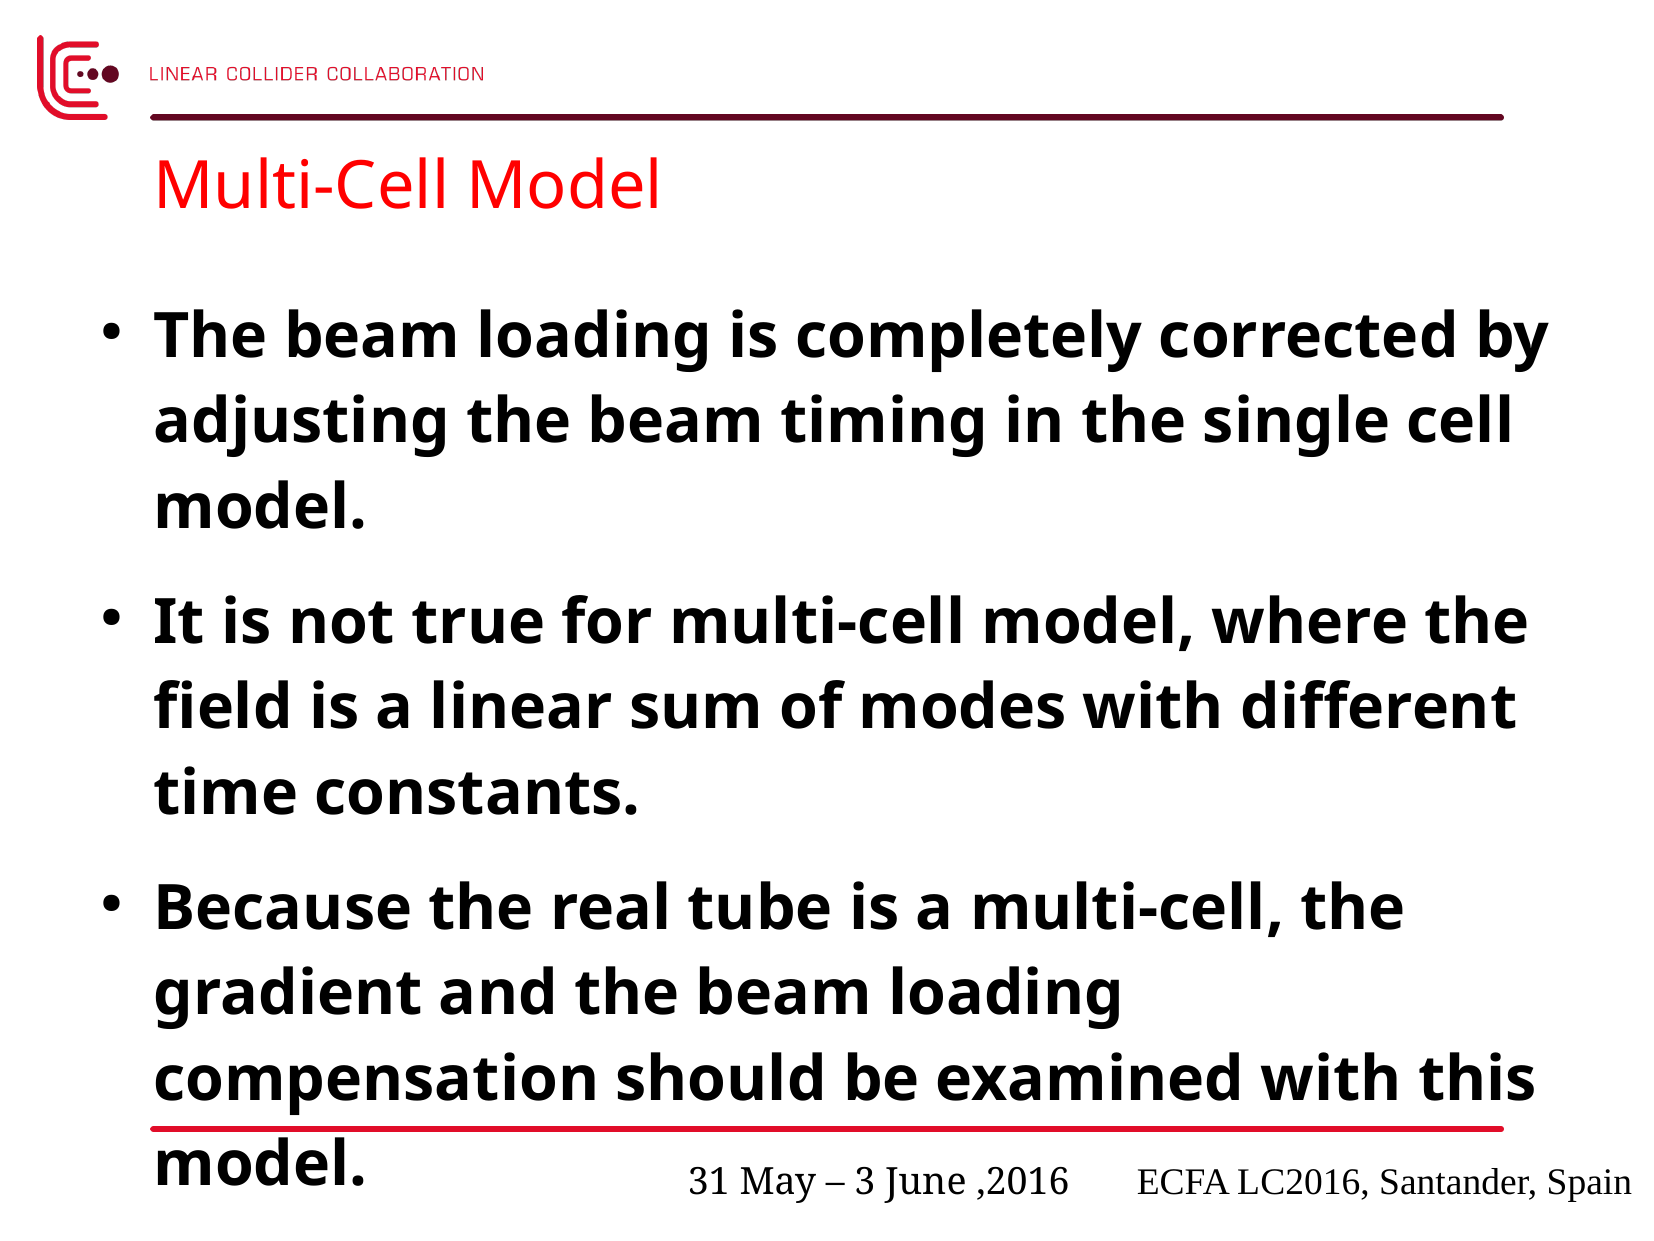

# Multi-Cell Model
The beam loading is completely corrected by adjusting the beam timing in the single cell model.
It is not true for multi-cell model, where the field is a linear sum of modes with different time constants.
Because the real tube is a multi-cell, the gradient and the beam loading compensation should be examined with this model.